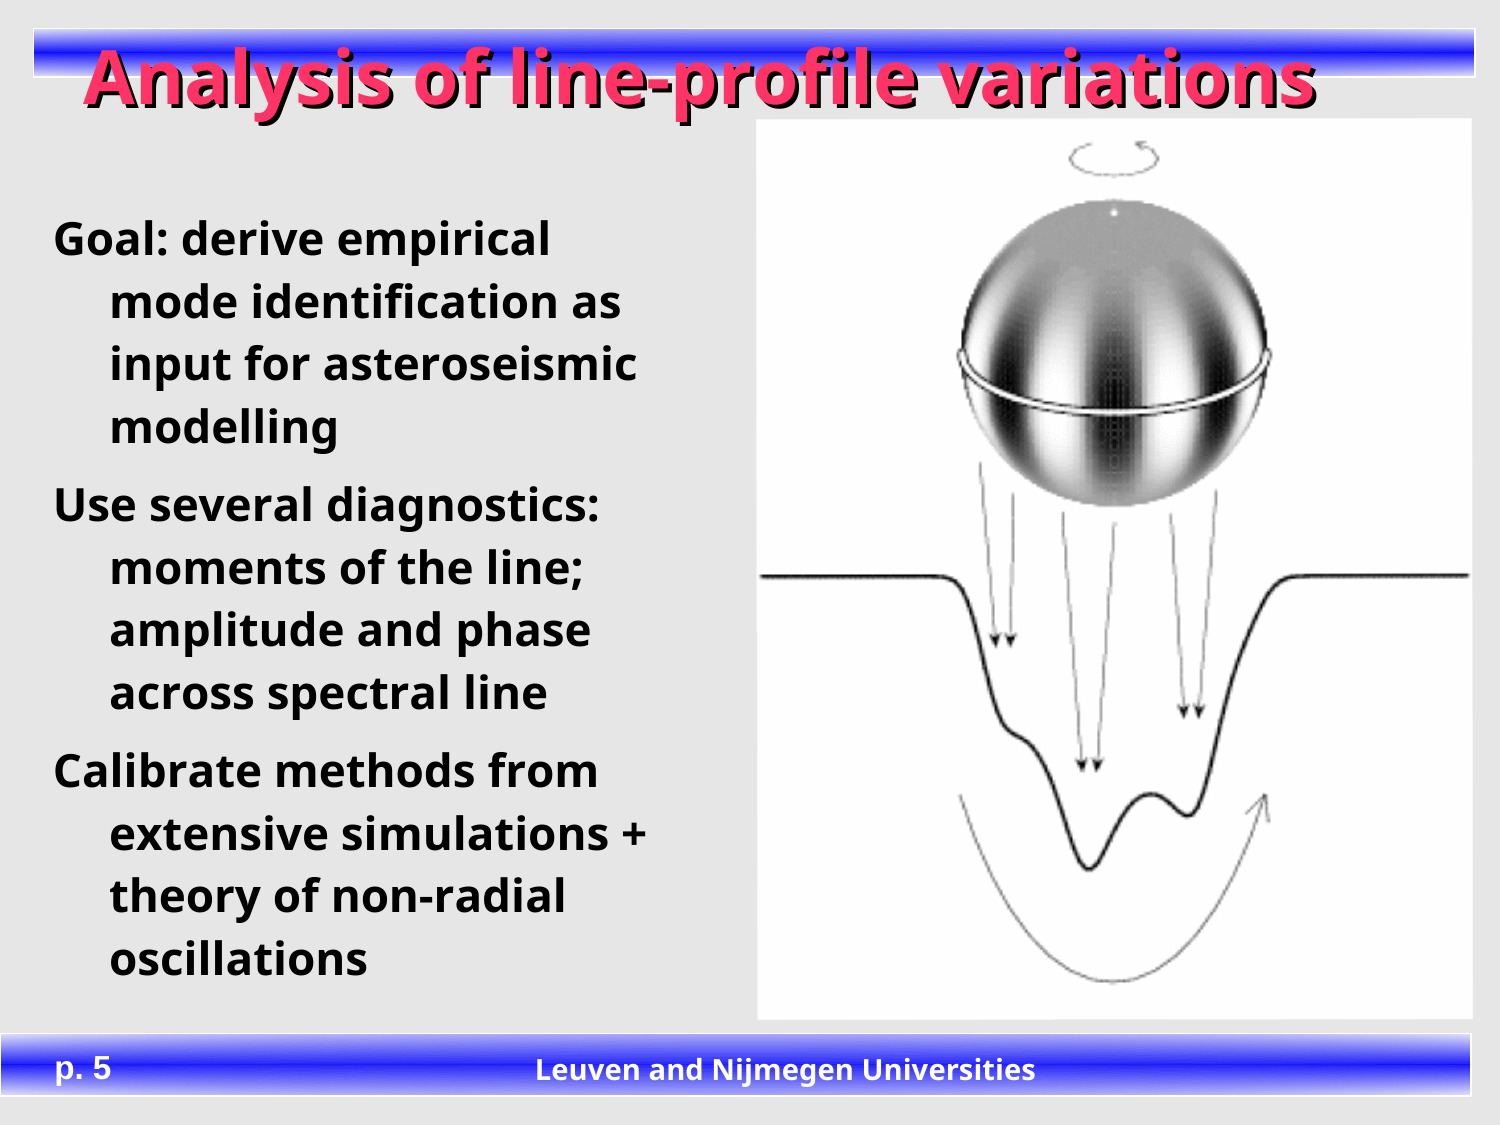

# Analysis of line-profile variations
Goal: derive empirical
mode identification as
input for asteroseismic
modelling
Use several diagnostics:
moments of the line;
amplitude and phase
across spectral line
Calibrate methods from
extensive simulations +
theory of non-radial
oscillations